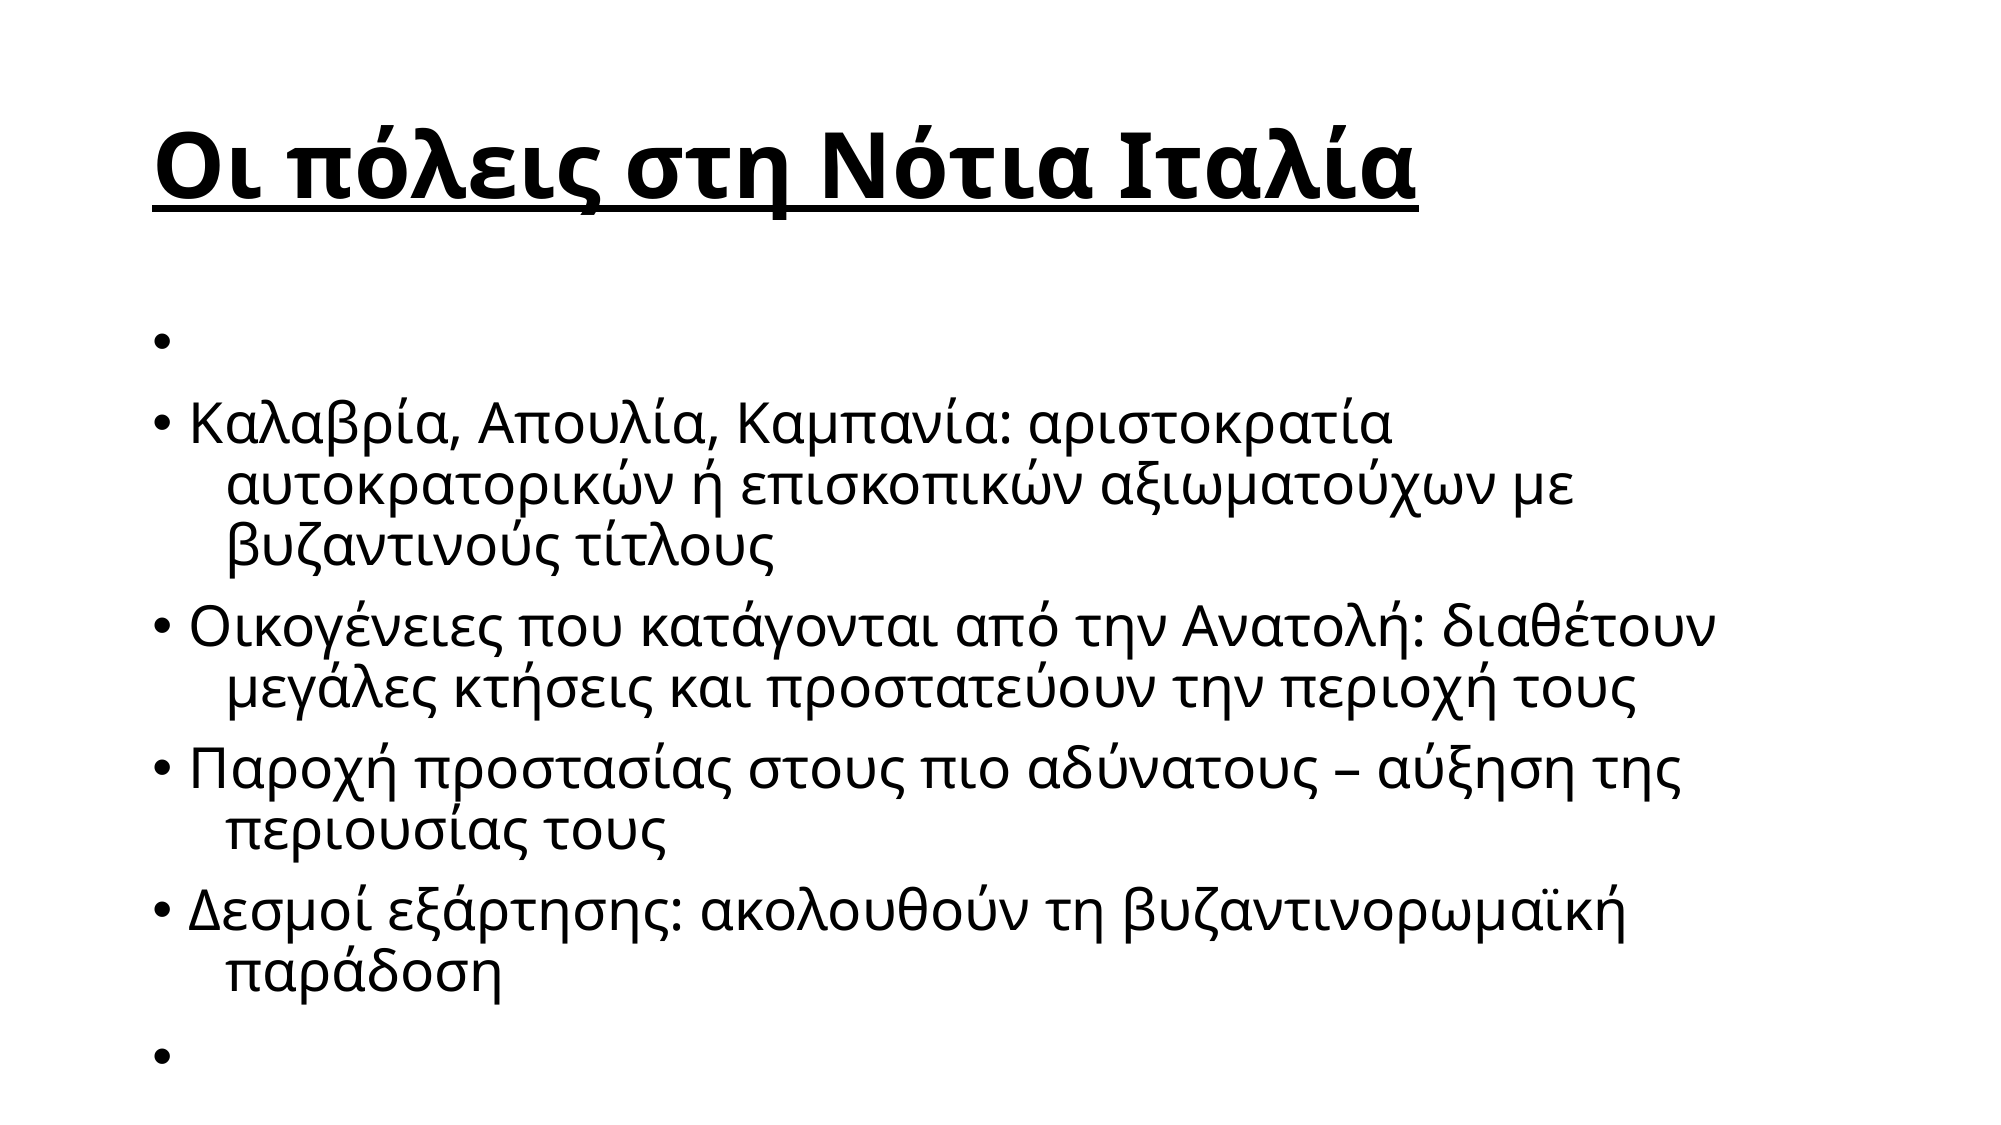

# Οι πόλεις στη Νότια Ιταλία
Καλαβρία, Απουλία, Καμπανία: αριστοκρατία αυτοκρατορικών ή επισκοπικών αξιωματούχων με βυζαντινούς τίτλους
Οικογένειες που κατάγονται από την Ανατολή: διαθέτουν μεγάλες κτήσεις και προστατεύουν την περιοχή τους
Παροχή προστασίας στους πιο αδύνατους – αύξηση της περιουσίας τους
Δεσμοί εξάρτησης: ακολουθούν τη βυζαντινορωμαϊκή παράδοση